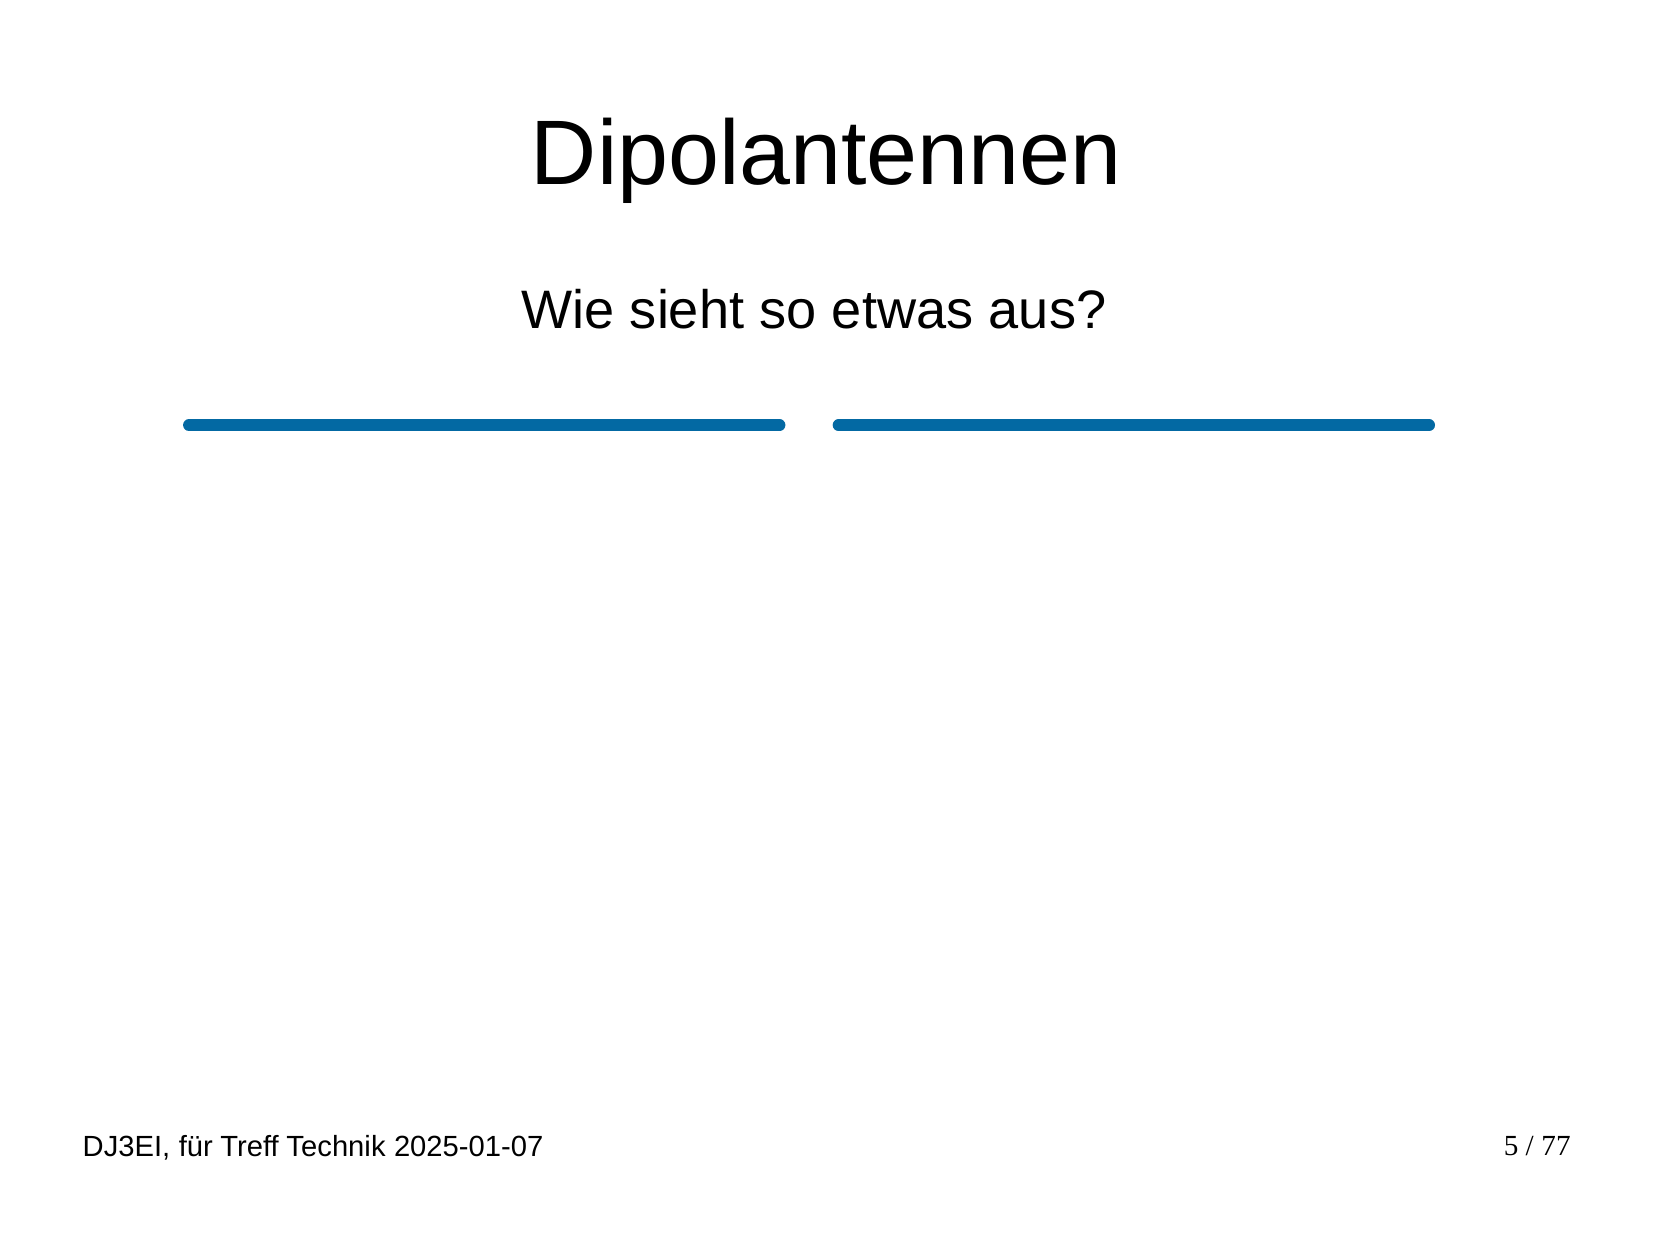

# Dipolantennen
Wie sieht so etwas aus?
5